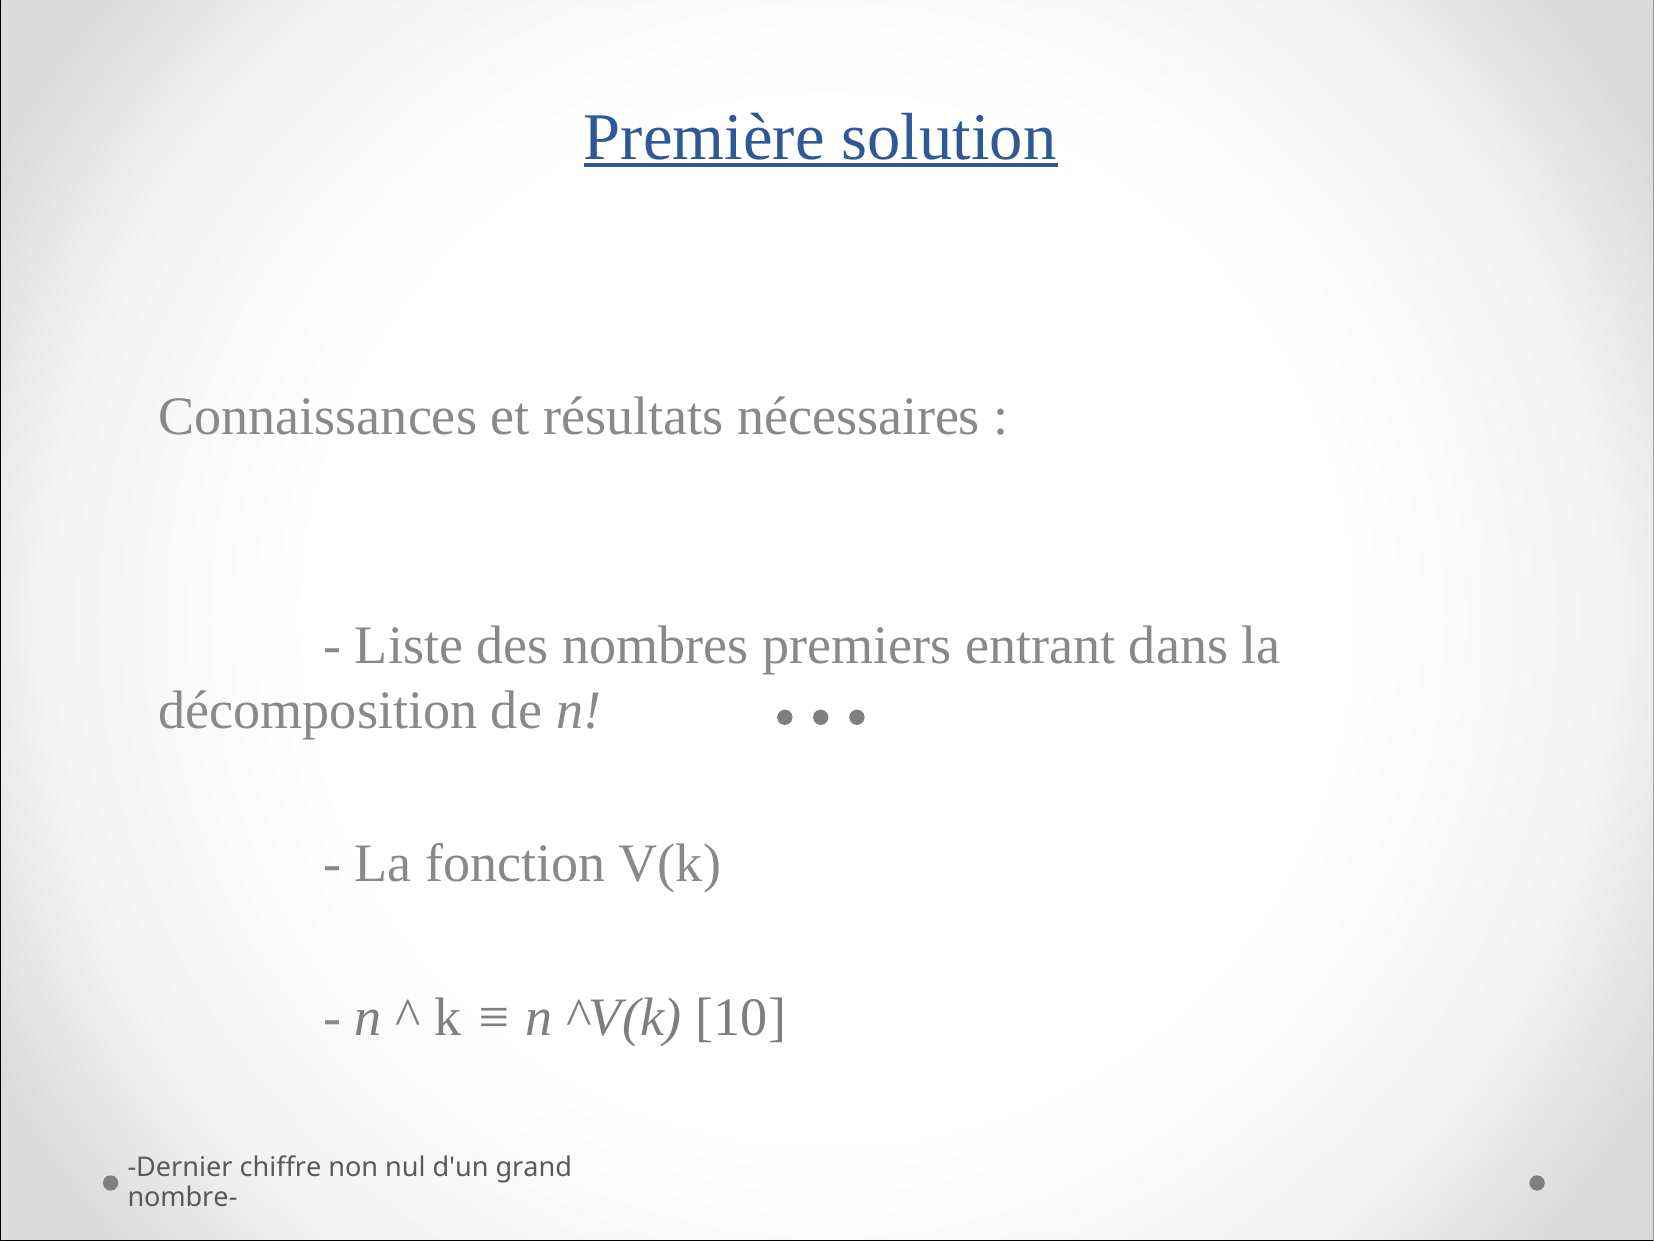

# Première solution
Connaissances et résultats nécessaires :
	- Liste des nombres premiers entrant dans la 	décomposition de n!
	- La fonction V(k)
	- n ^ k ≡ n ^V(k) [10]
-Dernier chiffre non nul d'un grand nombre-